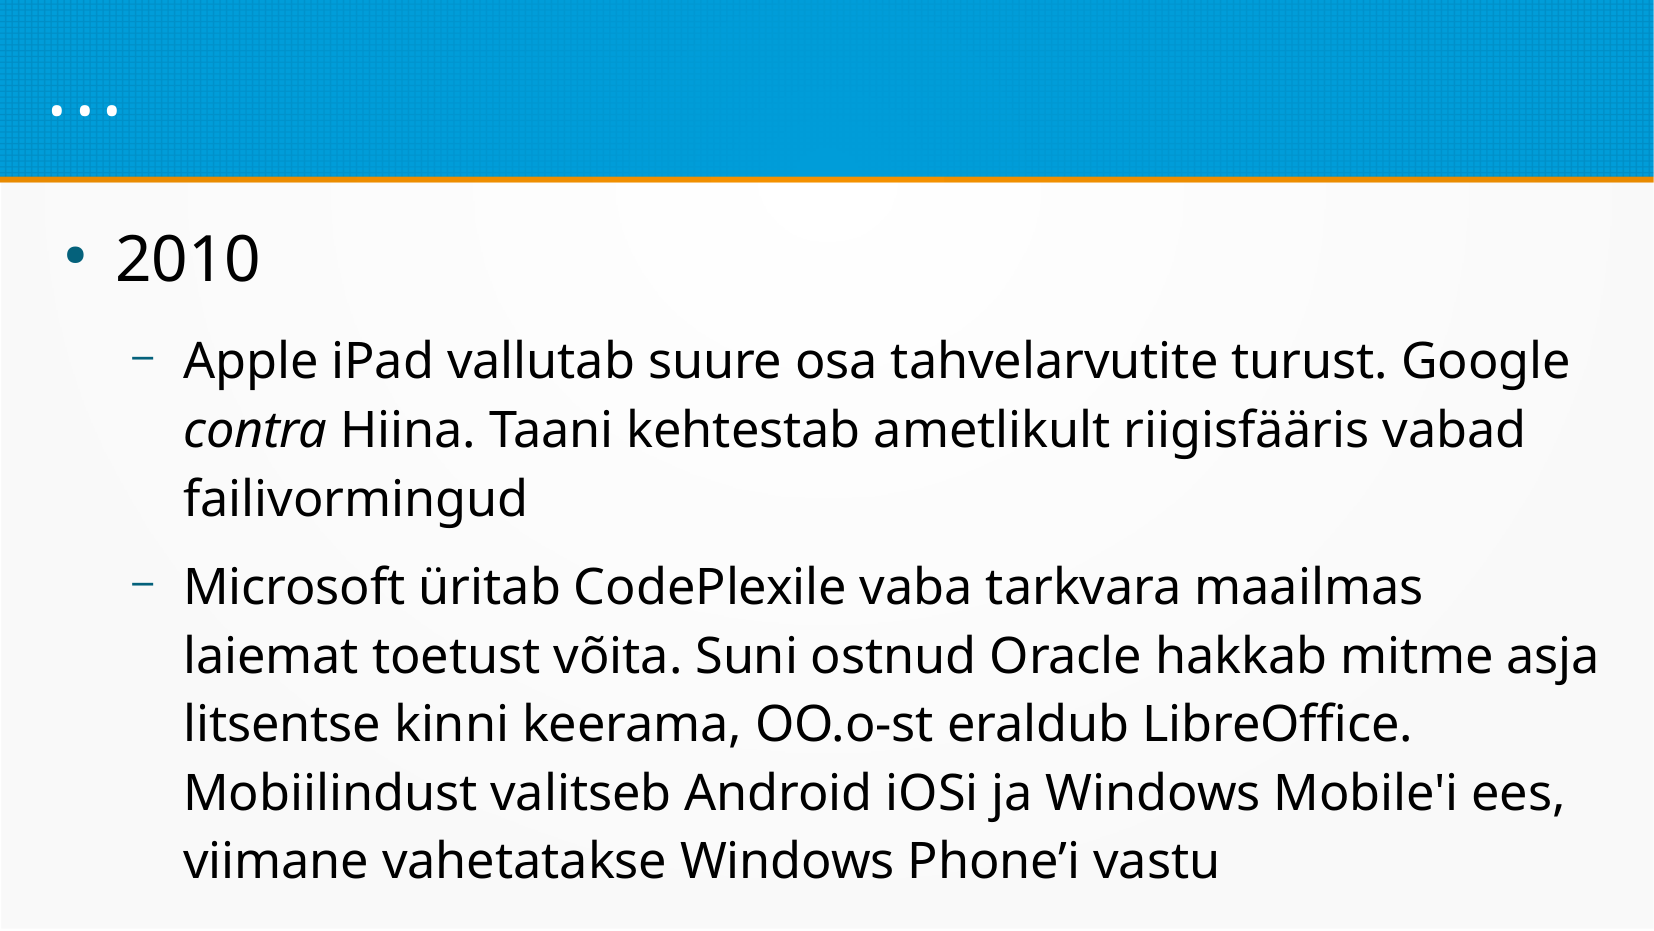

# ...
2010
Apple iPad vallutab suure osa tahvelarvutite turust. Google contra Hiina. Taani kehtestab ametlikult riigisfääris vabad failivormingud
Microsoft üritab CodePlexile vaba tarkvara maailmas laiemat toetust võita. Suni ostnud Oracle hakkab mitme asja litsentse kinni keerama, OO.o-st eraldub LibreOffice. Mobiilindust valitseb Android iOSi ja Windows Mobile'i ees, viimane vahetatakse Windows Phone’i vastu